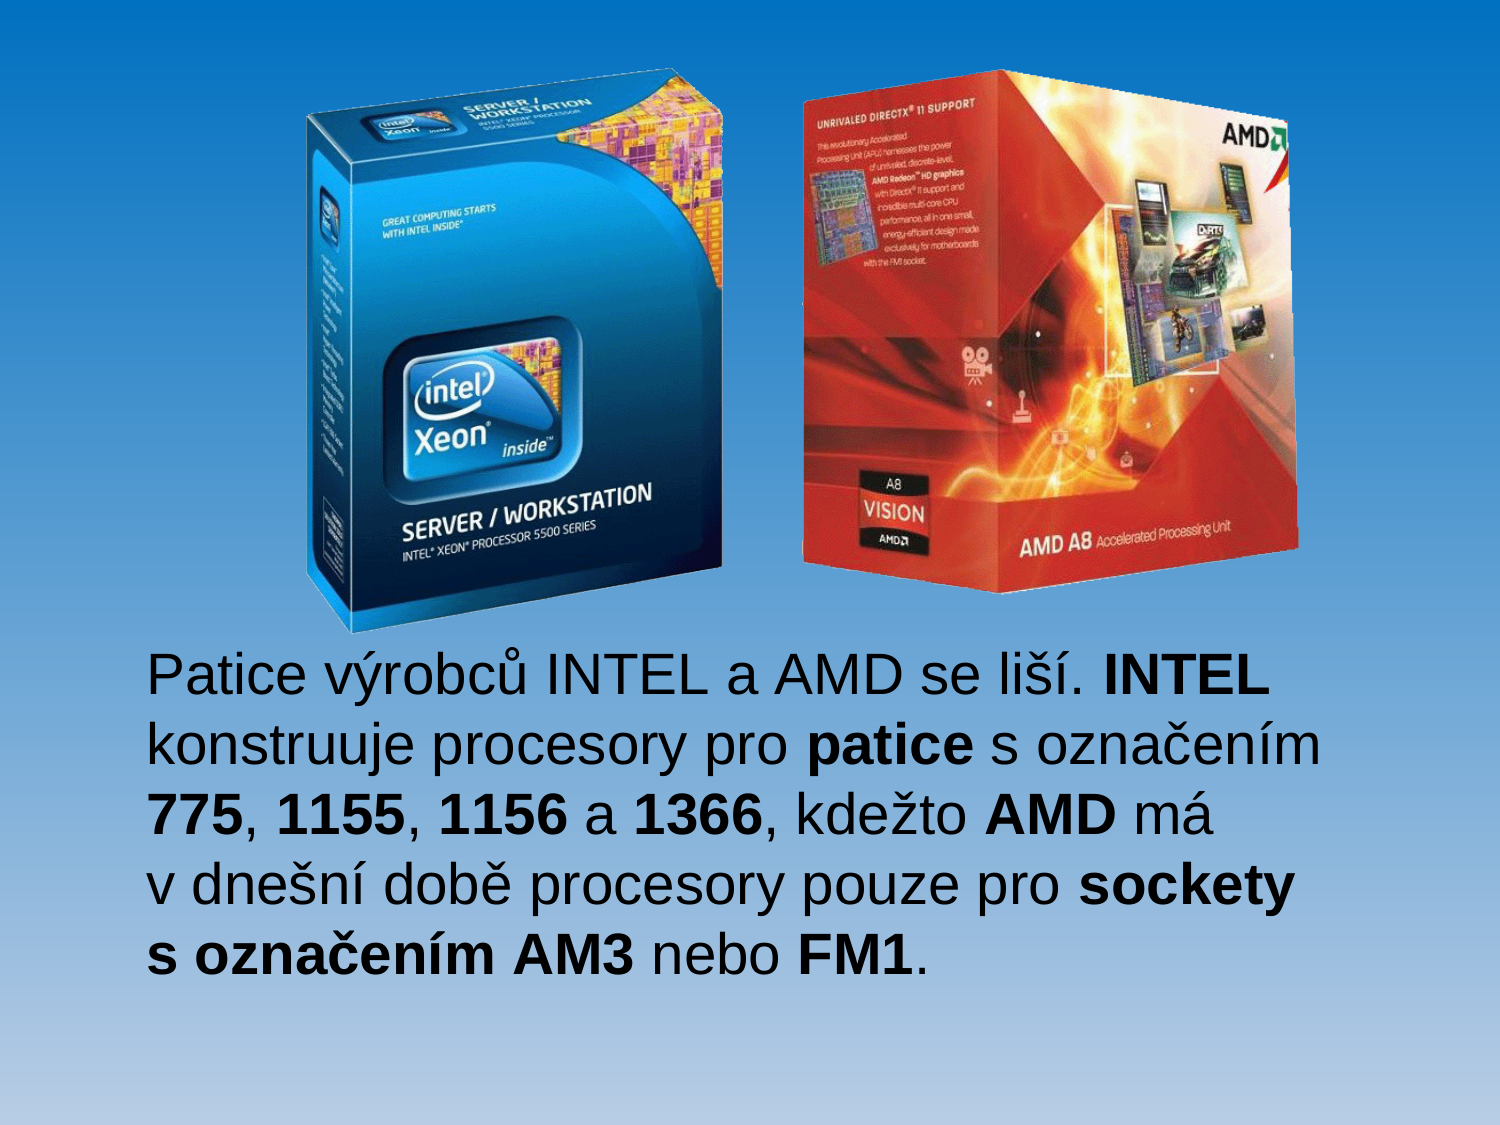

# Patice výrobců INTEL a AMD se liší. INTEL konstruuje procesory pro patice s označením 775, 1155, 1156 a 1366, kdežto AMD má v dnešní době procesory pouze pro sockety s označením AM3 nebo FM1.